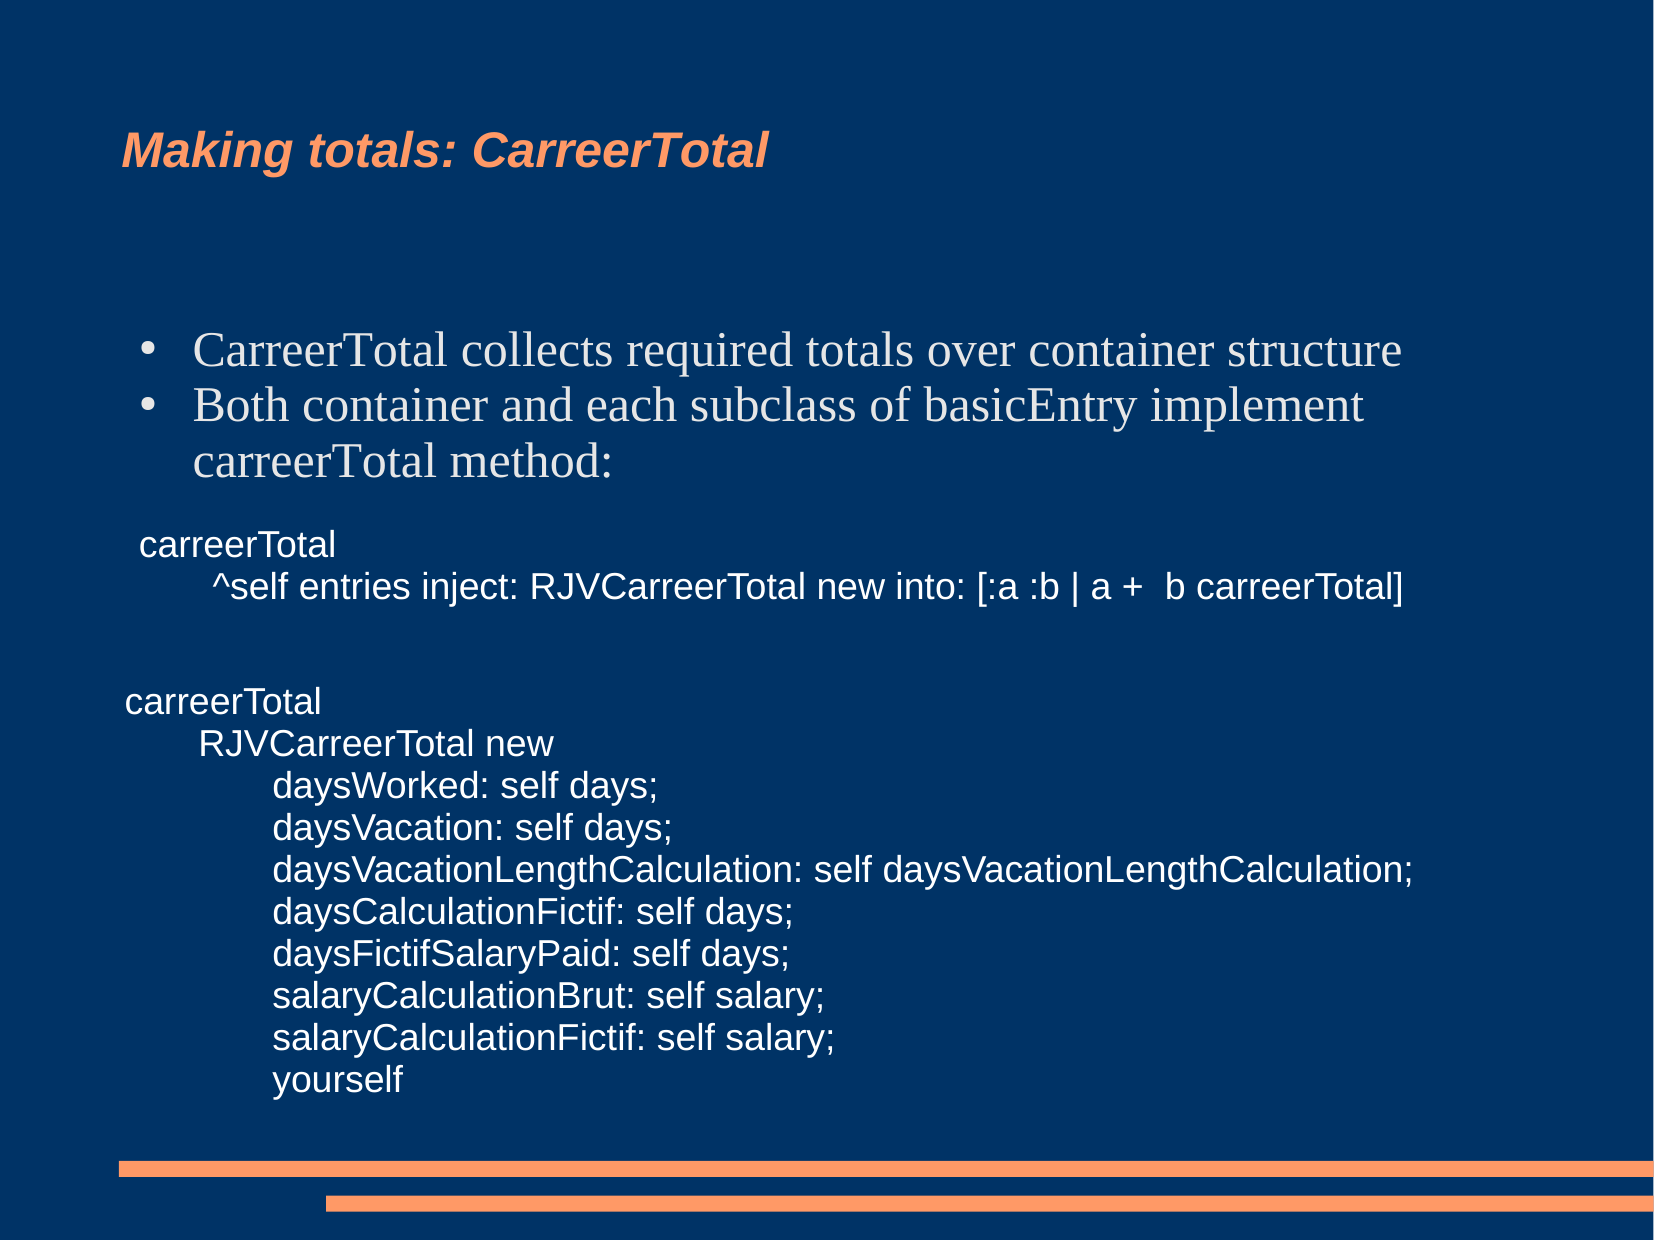

# Making totals: CarreerTotal
CarreerTotal collects required totals over container structure
Both container and each subclass of basicEntry implement carreerTotal method:
carreerTotal
	^self entries inject: RJVCarreerTotal new into: [:a :b | a + b carreerTotal]
carreerTotal
	RJVCarreerTotal new
		daysWorked: self days;
		daysVacation: self days;
		daysVacationLengthCalculation: self daysVacationLengthCalculation;
		daysCalculationFictif: self days;
		daysFictifSalaryPaid: self days;
		salaryCalculationBrut: self salary;
		salaryCalculationFictif: self salary;
		yourself